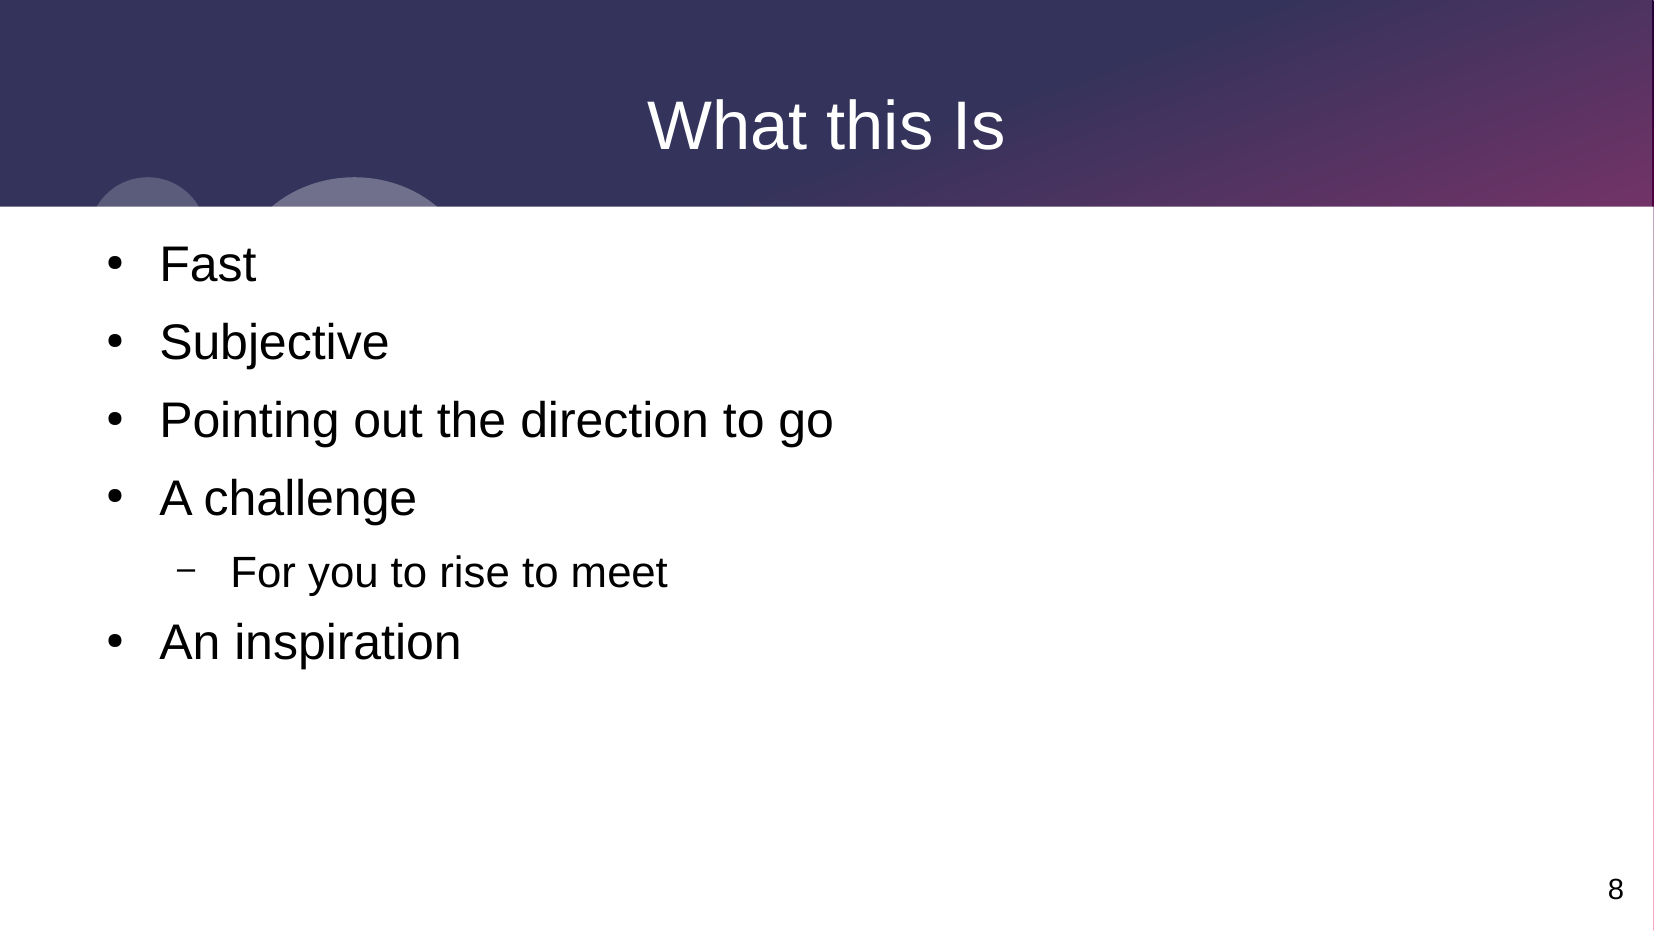

# What this Is
Fast
Subjective
Pointing out the direction to go
A challenge
For you to rise to meet
An inspiration